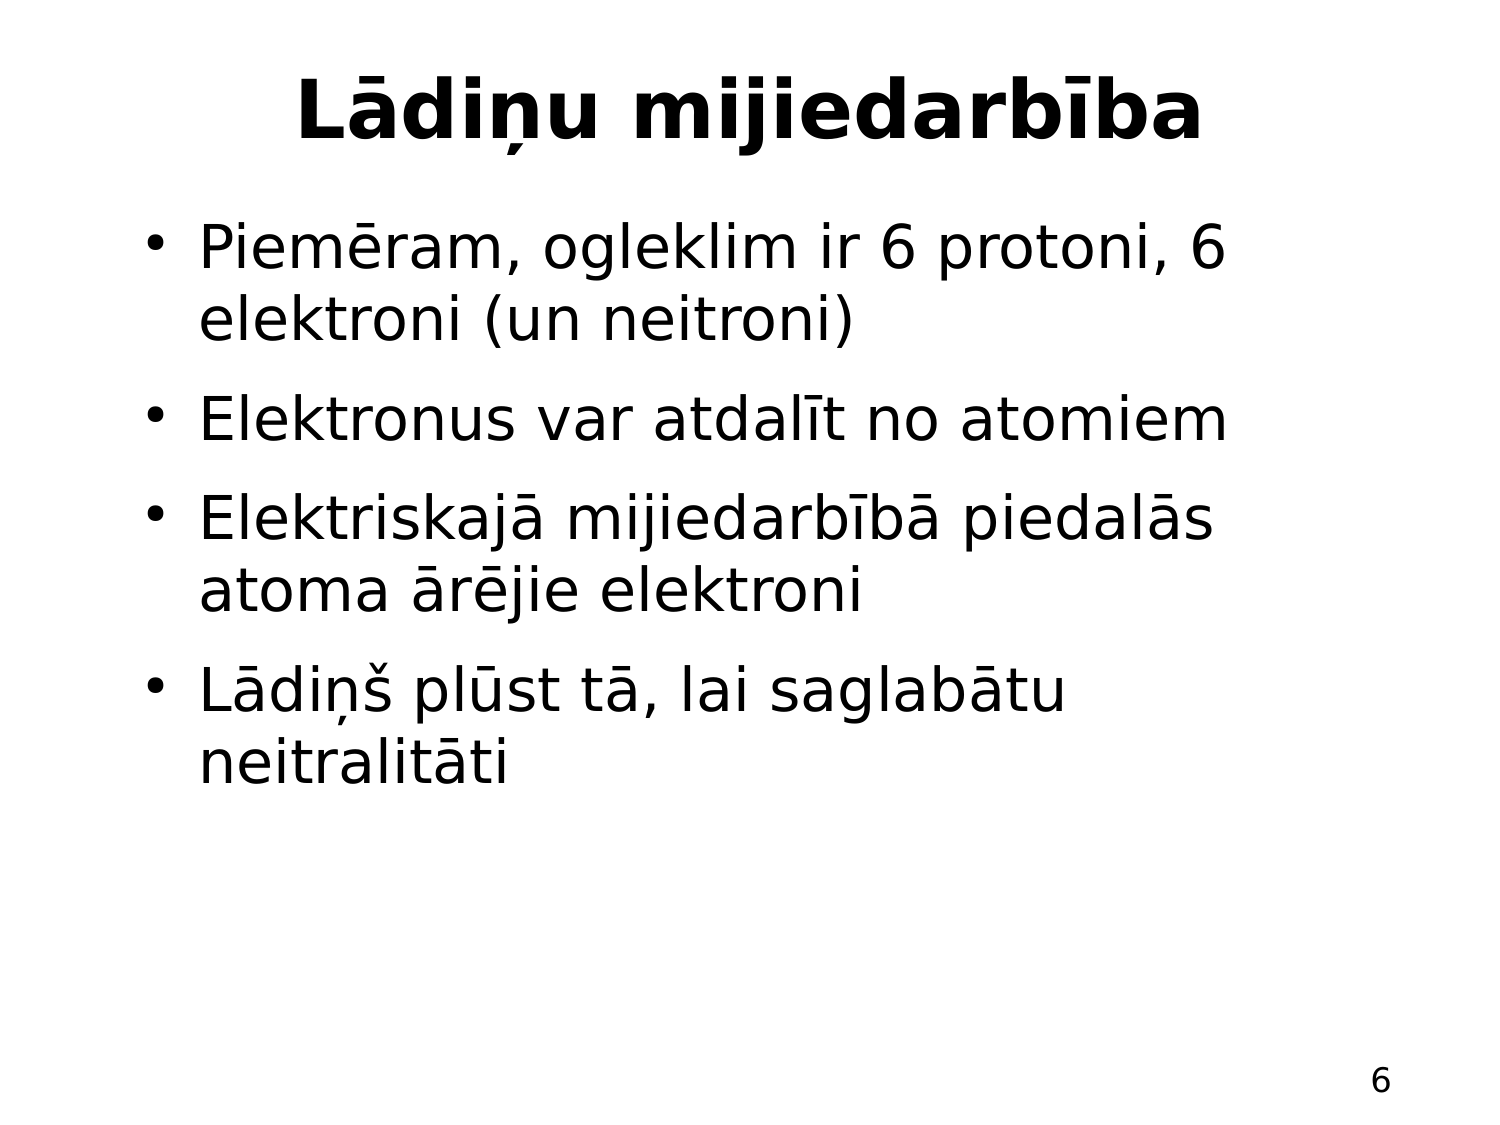

# Lādiņu mijiedarbība
Piemēram, ogleklim ir 6 protoni, 6 elektroni (un neitroni)
Elektronus var atdalīt no atomiem
Elektriskajā mijiedarbībā piedalās atoma ārējie elektroni
Lādiņš plūst tā, lai saglabātu neitralitāti